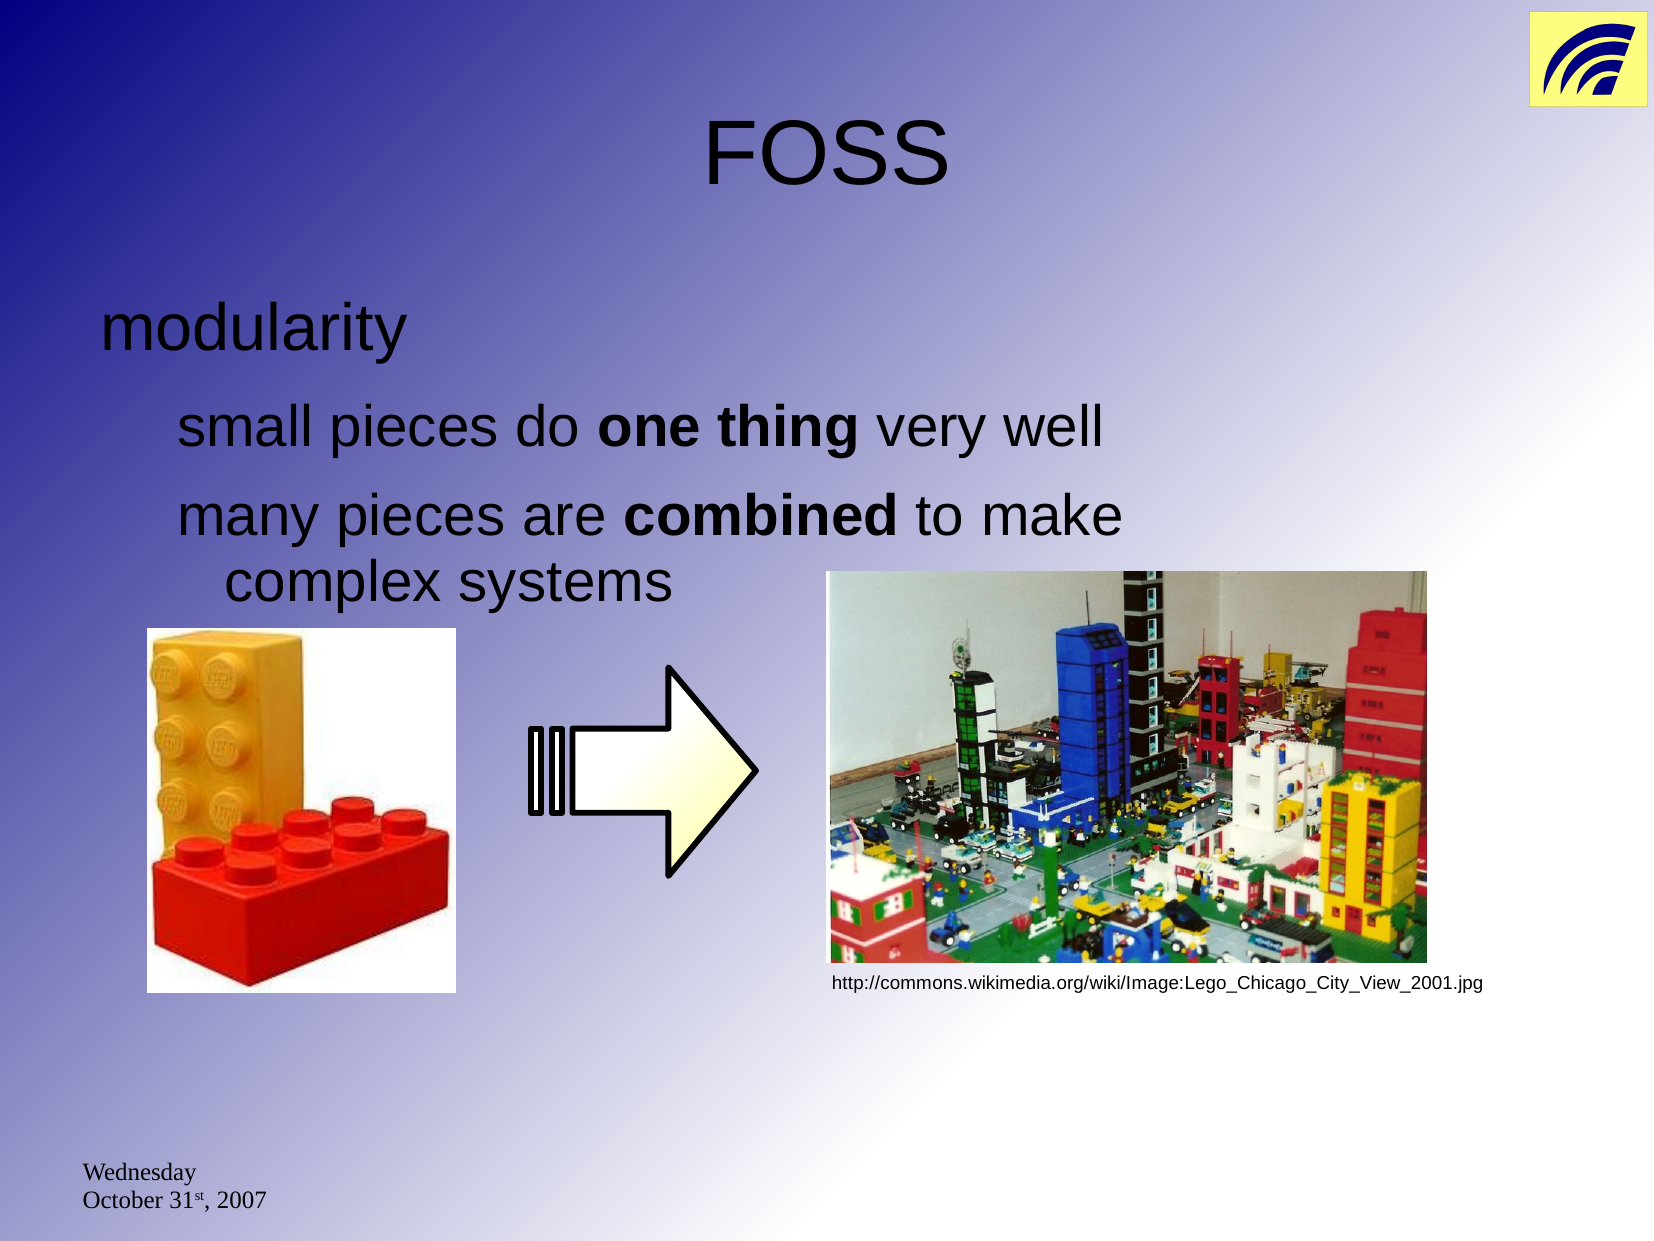

# FOSS
modularity
small pieces do one thing very well
many pieces are combined to make
complex systems
http://commons.wikimedia.org/wiki/Image:Lego_Chicago_City_View_2001.jpg